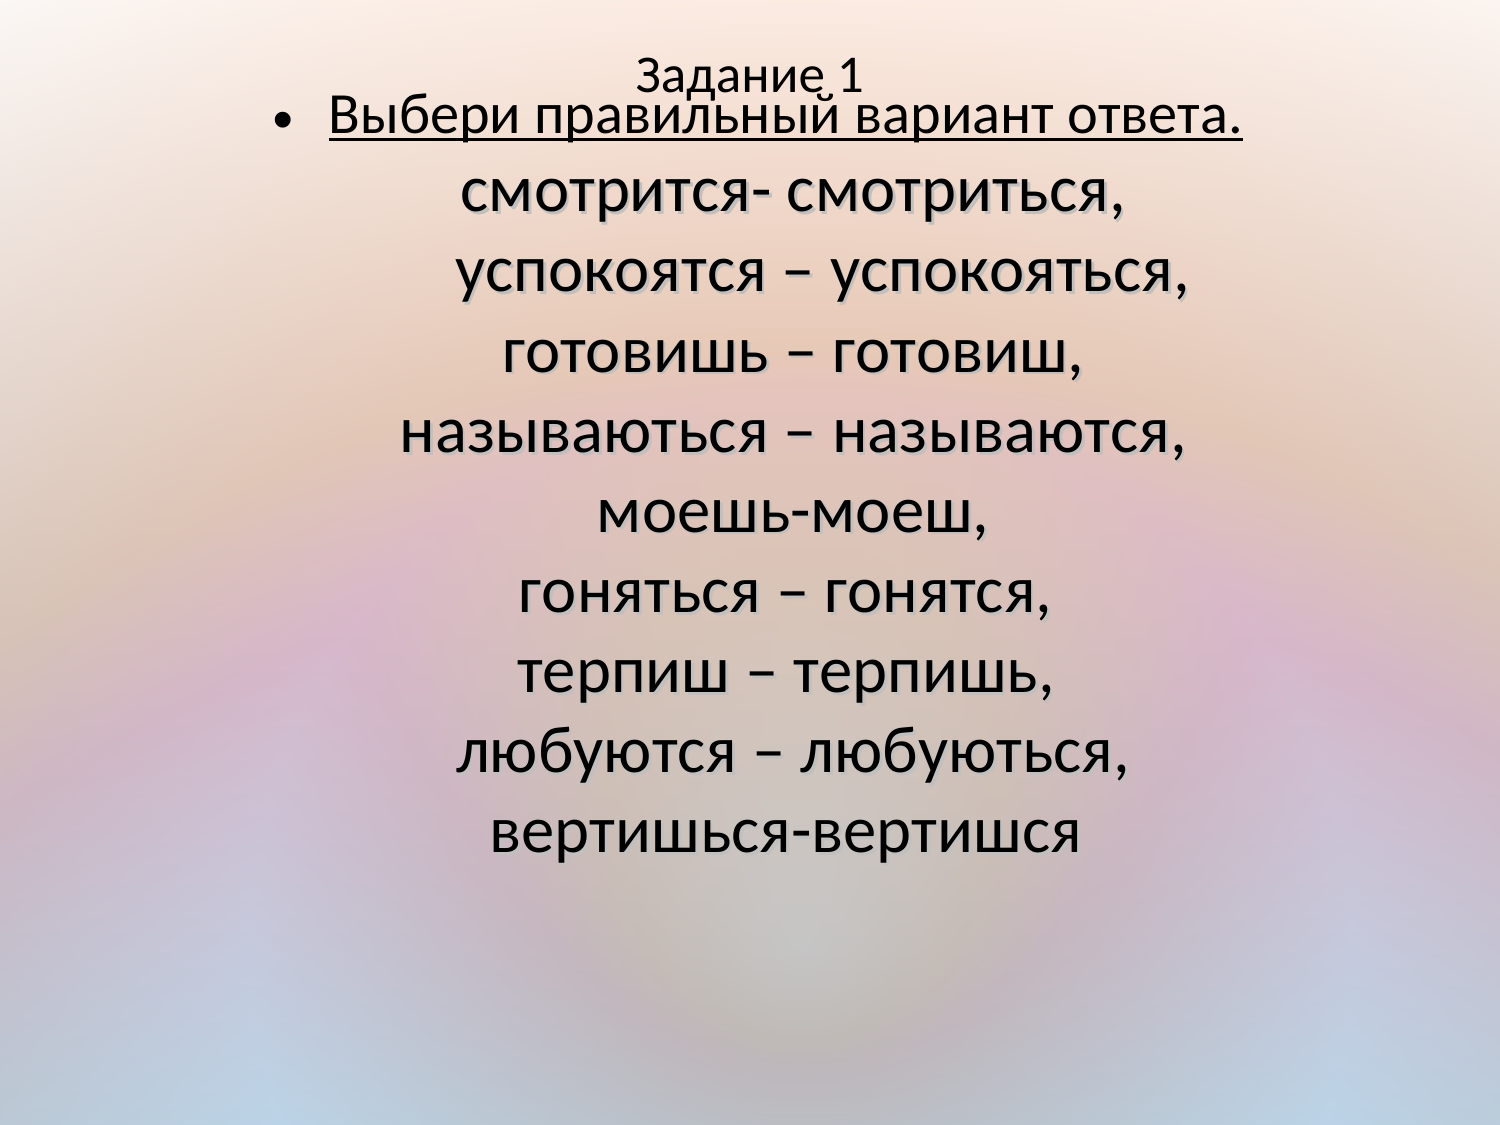

# Задание 1
Выбери правильный вариант ответа.
 смотрится- смотриться,
	успокоятся – успокояться,
 готовишь – готовиш,
 называються – называются,
 моешь-моеш,
 гоняться – гонятся,
терпиш – терпишь,
 любуются – любуються,
вертишься-вертишся